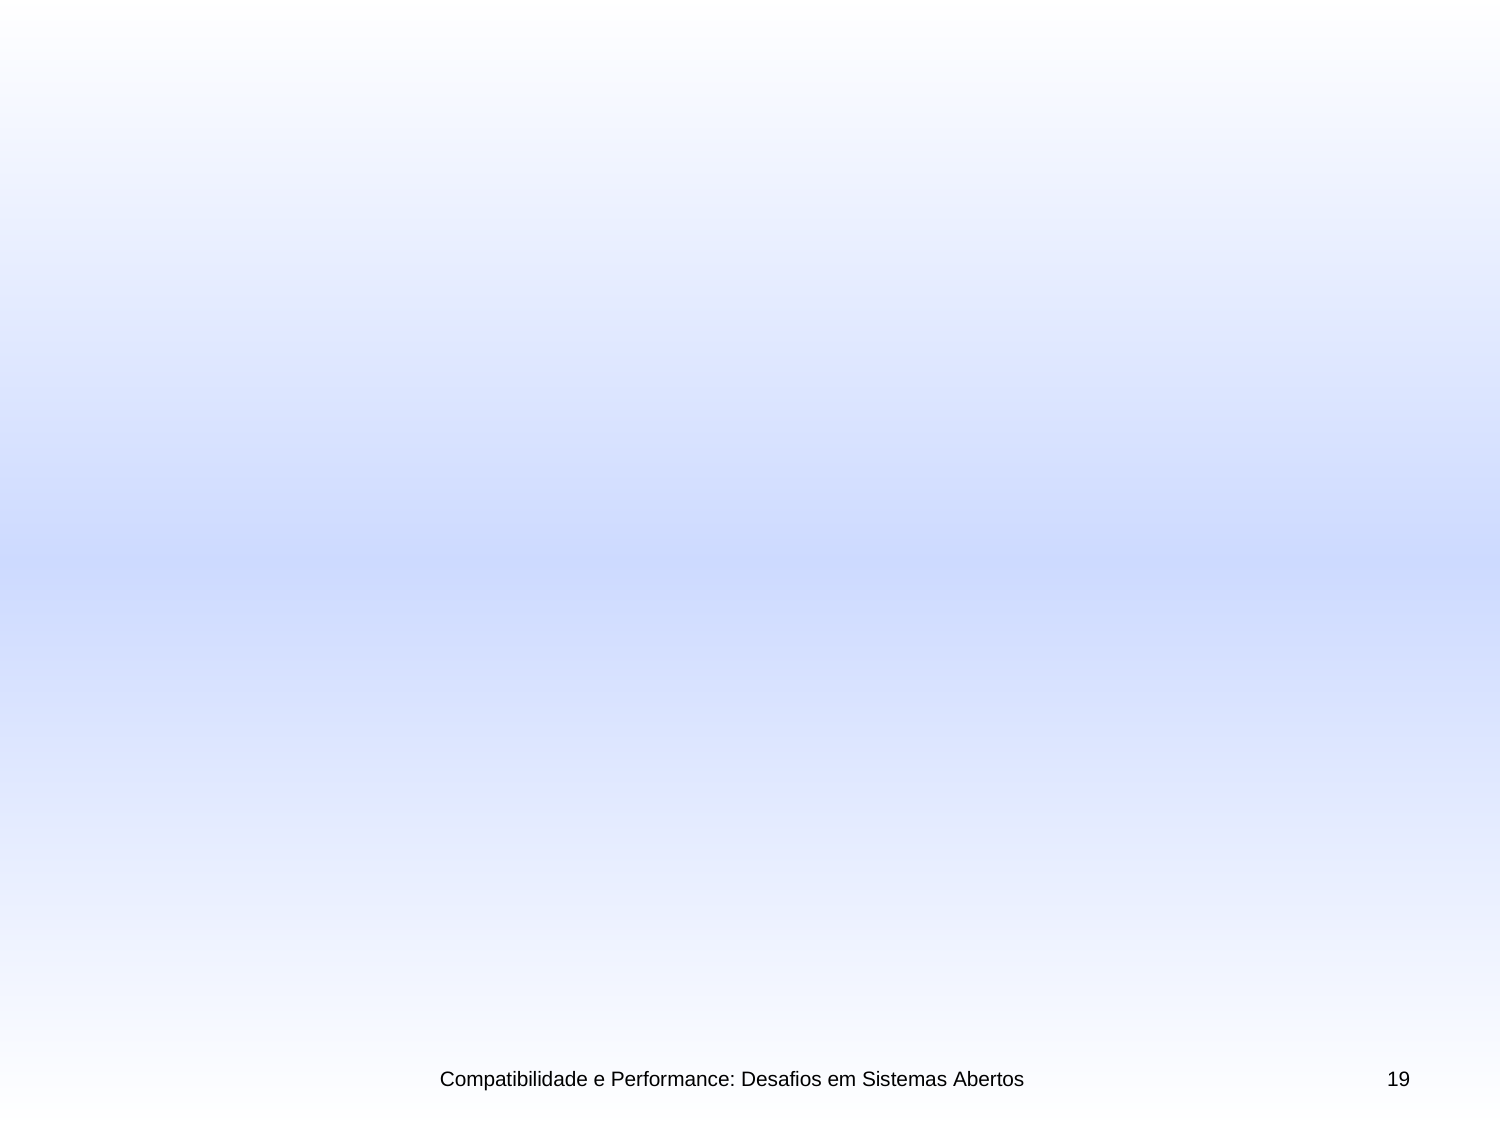

Compatibilidade e Performance: Desafios em Sistemas Abertos
19